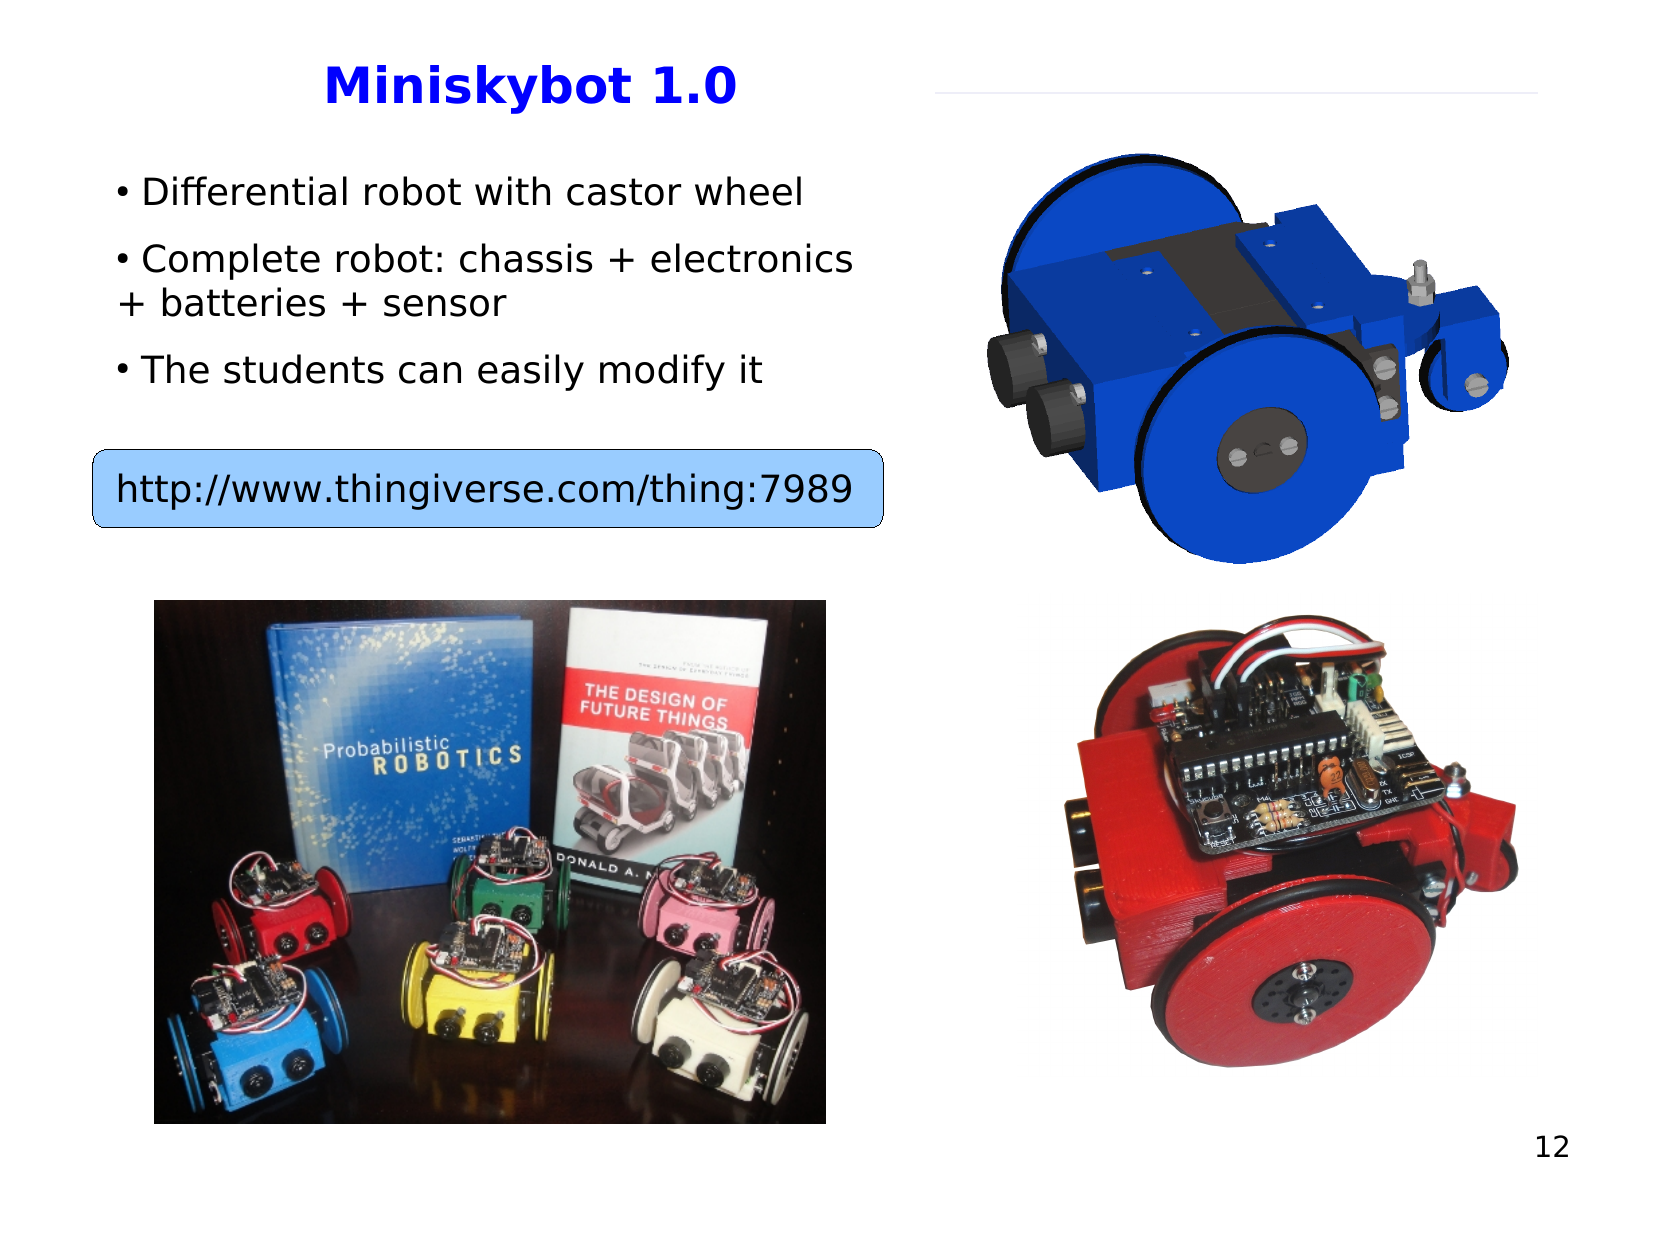

Miniskybot 1.0
 Differential robot with castor wheel
 Complete robot: chassis + electronics + batteries + sensor
 The students can easily modify it
http://www.thingiverse.com/thing:7989
12